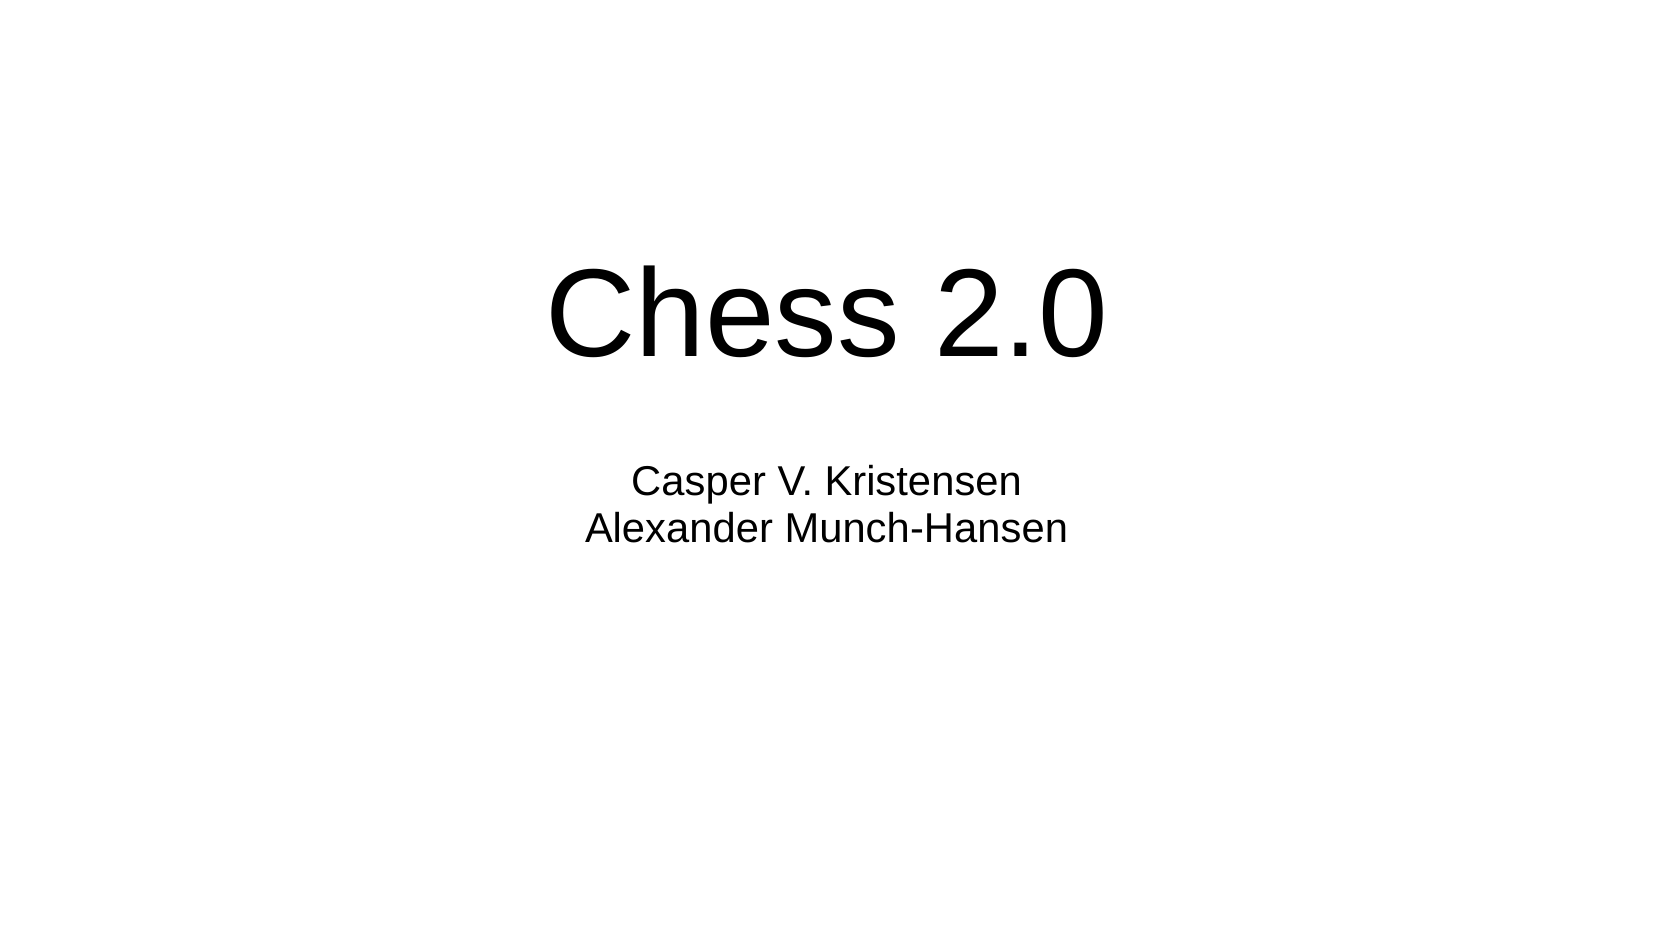

# Chess 2.0
Casper V. Kristensen
Alexander Munch-Hansen